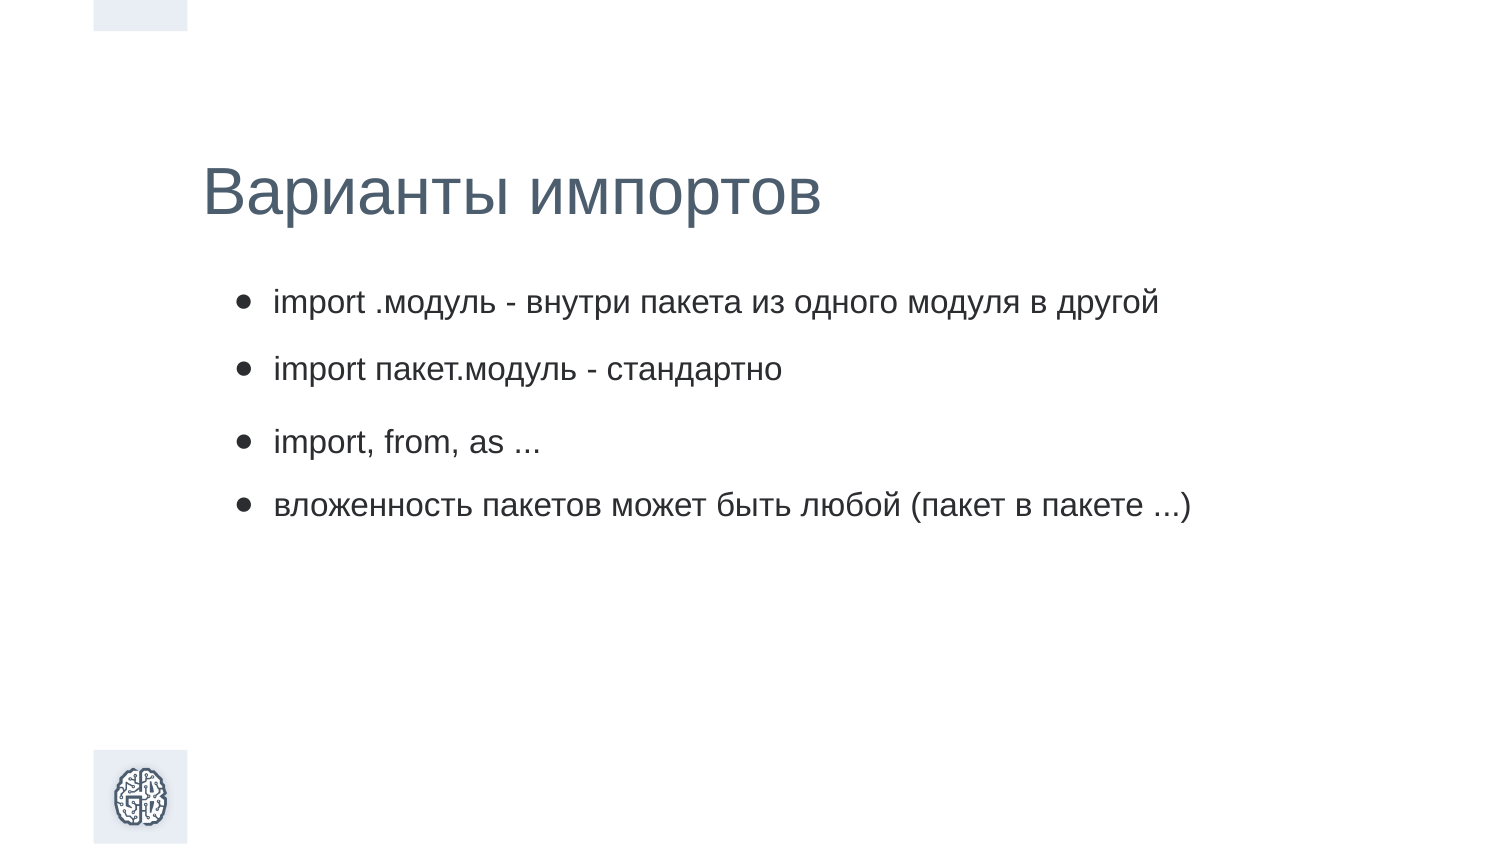

Варианты импортов
import .модуль - внутри пакета из одного модуля в другой
import пакет.модуль - стандартно
import, from, as ...
вложенность пакетов может быть любой (пакет в пакете ...)